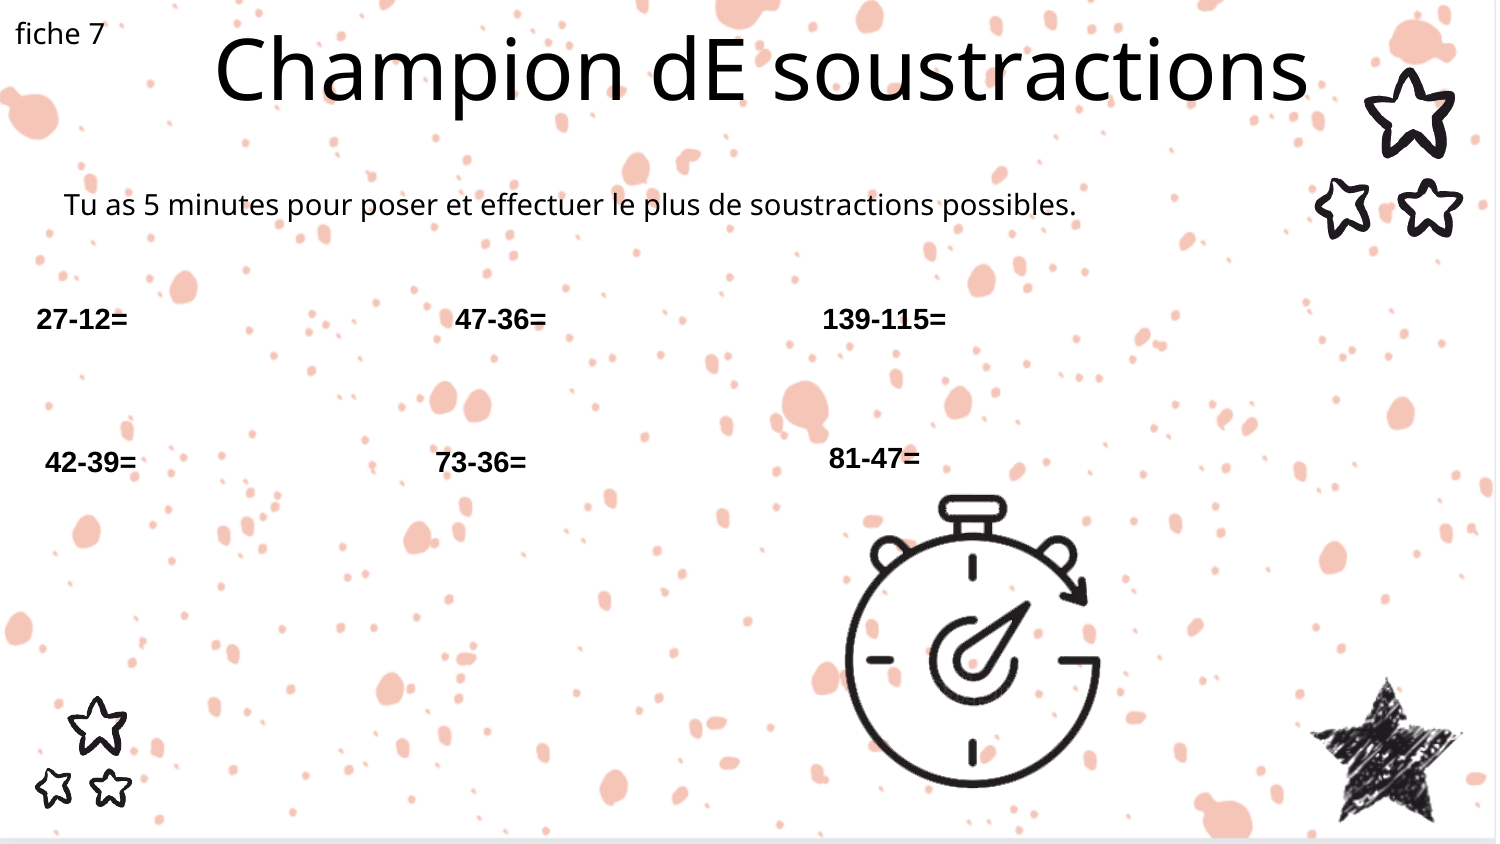

fiche 7
Champion dE soustractions
Tu as 5 minutes pour poser et effectuer le plus de soustractions possibles.
27-12=
47-36=
139-115=
81-47=
42-39=
73-36=